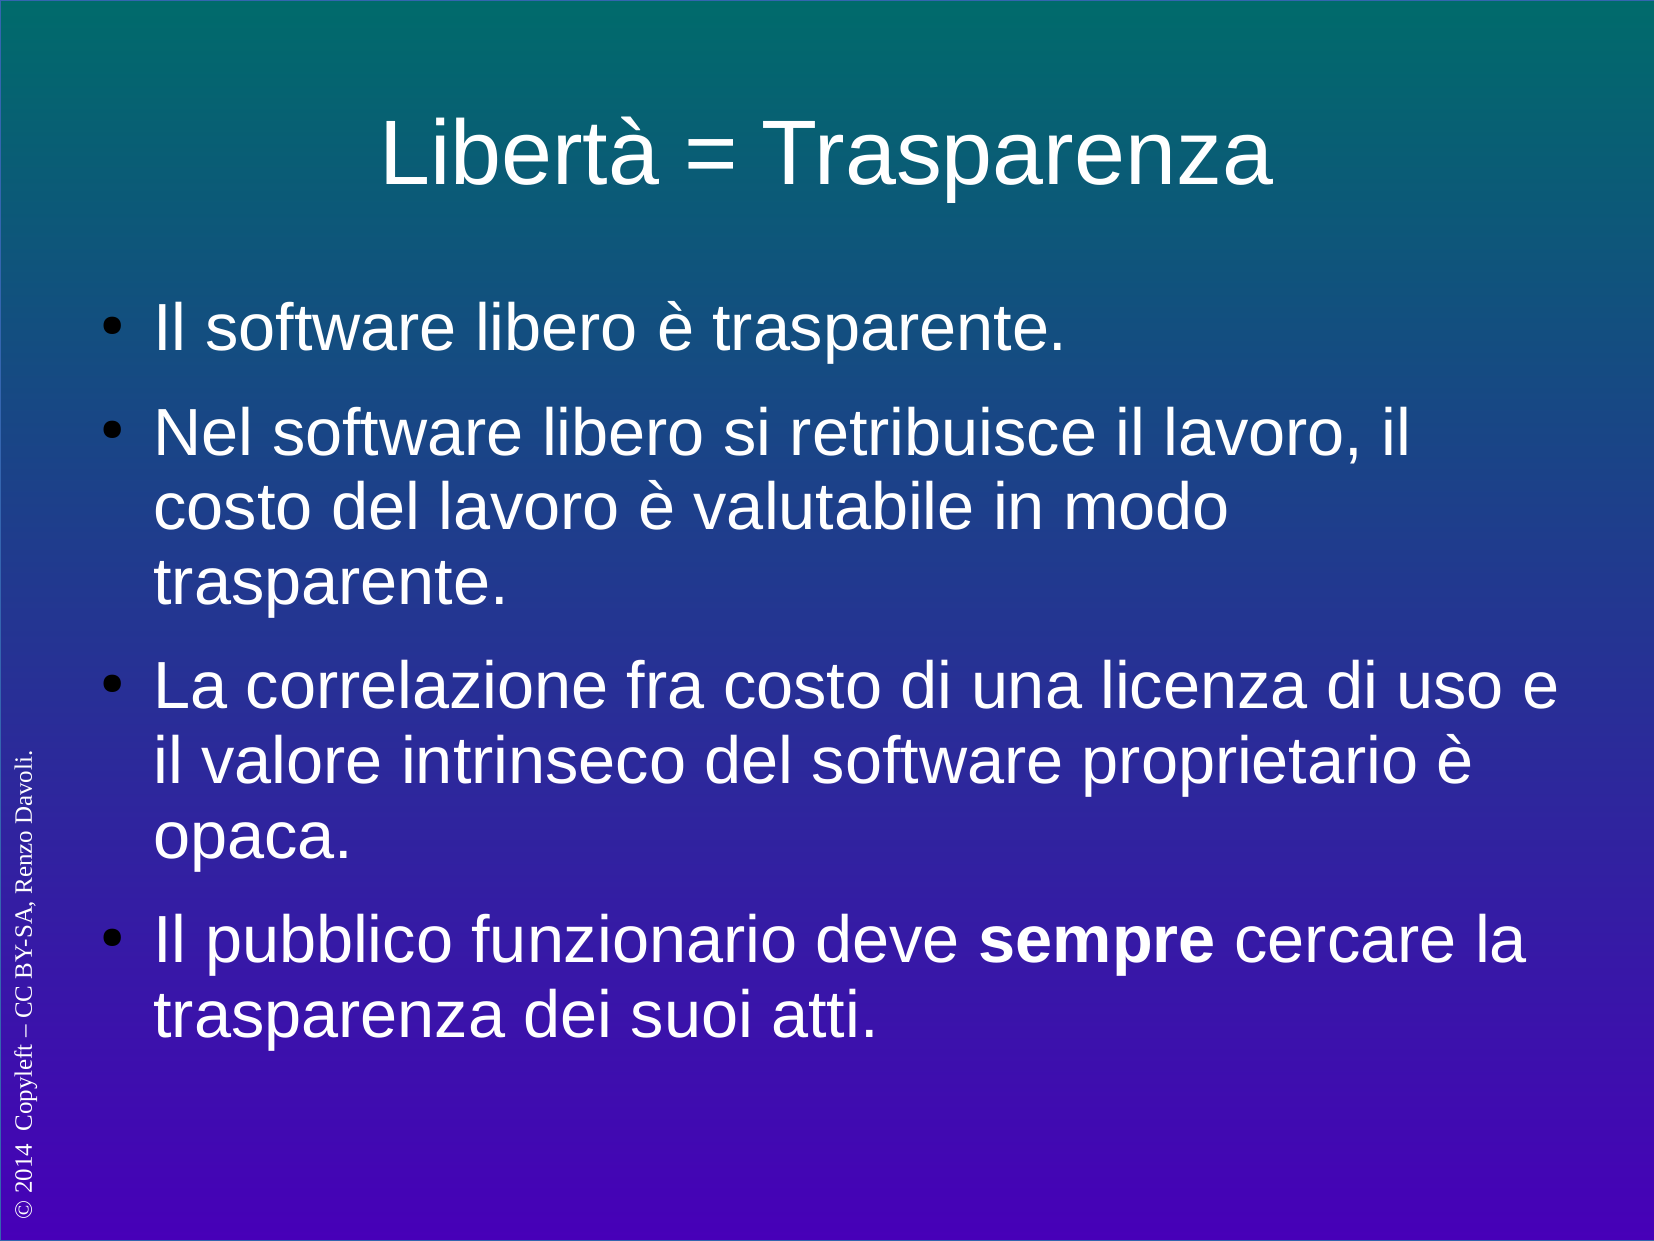

# Libertà = Trasparenza
Il software libero è trasparente.
Nel software libero si retribuisce il lavoro, il costo del lavoro è valutabile in modo trasparente.
La correlazione fra costo di una licenza di uso e il valore intrinseco del software proprietario è opaca.
Il pubblico funzionario deve sempre cercare la trasparenza dei suoi atti.